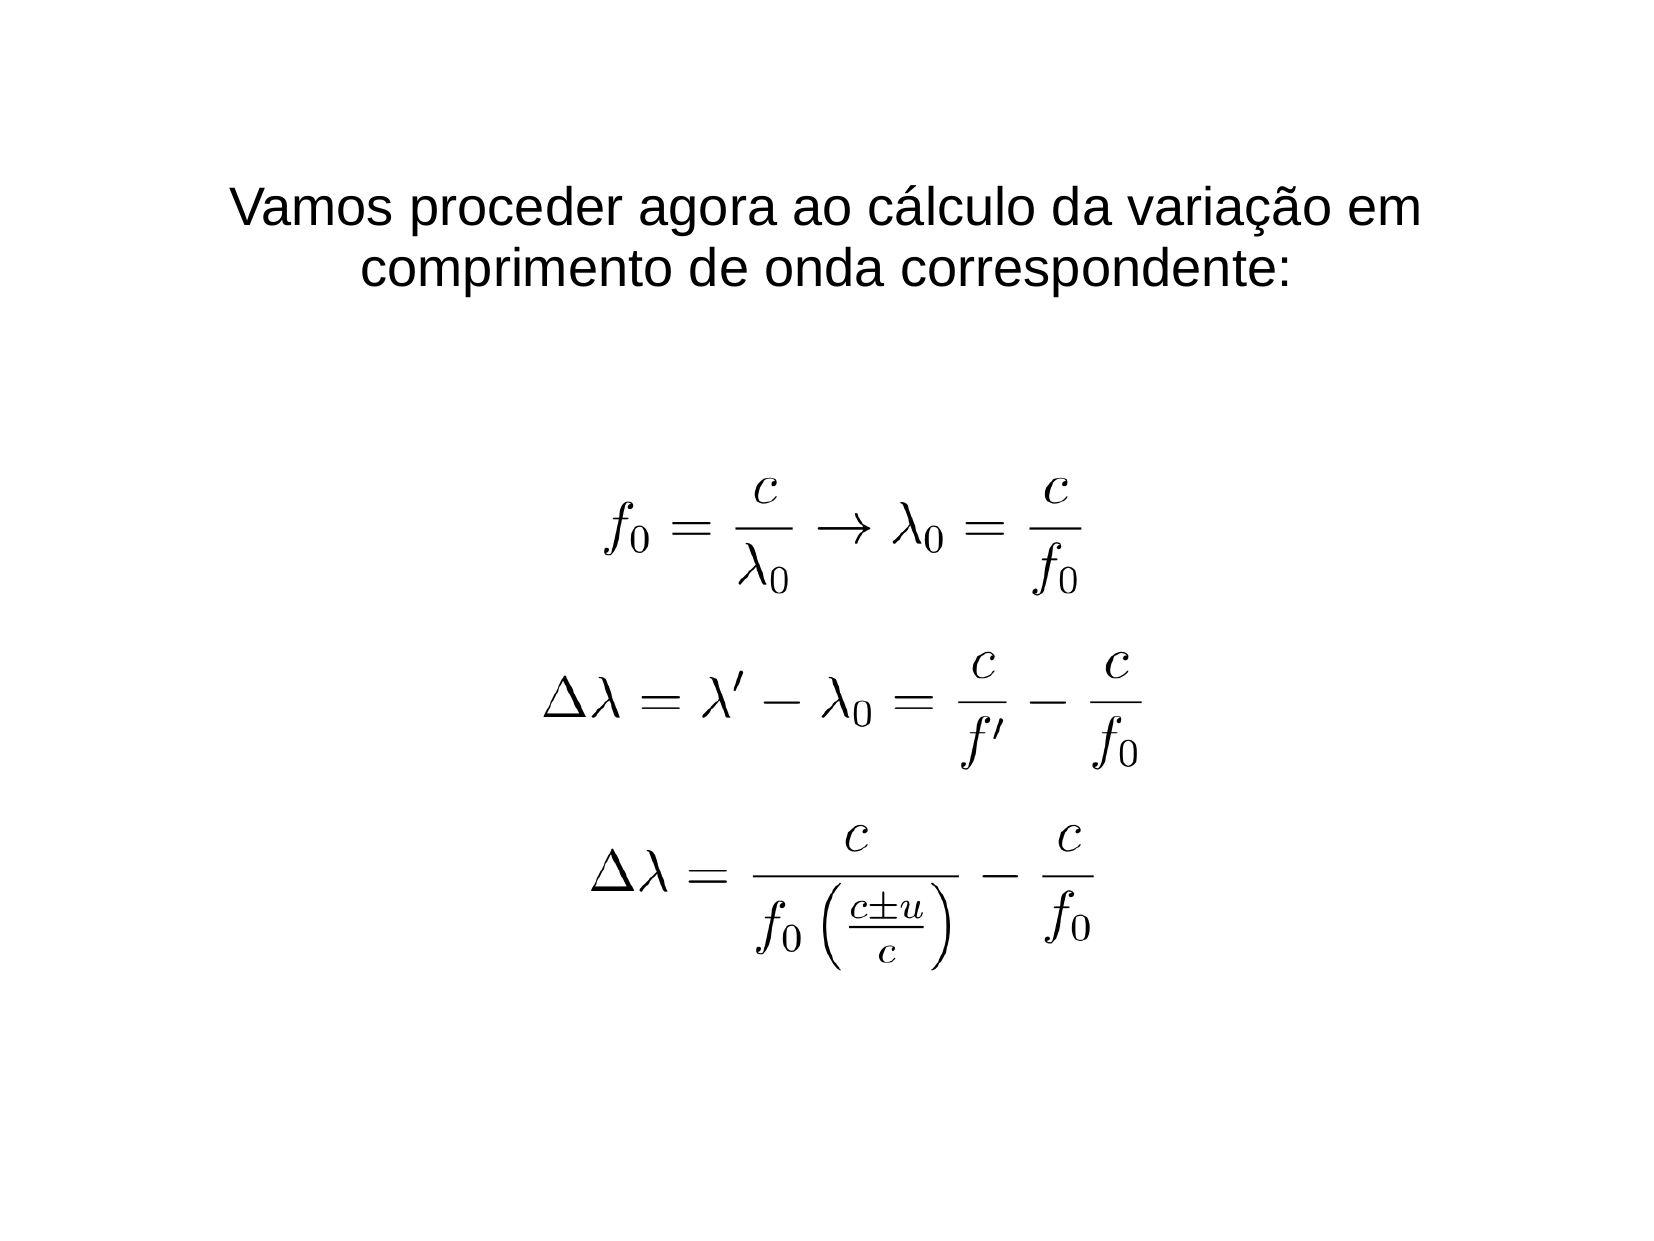

# Vamos proceder agora ao cálculo da variação em comprimento de onda correspondente: